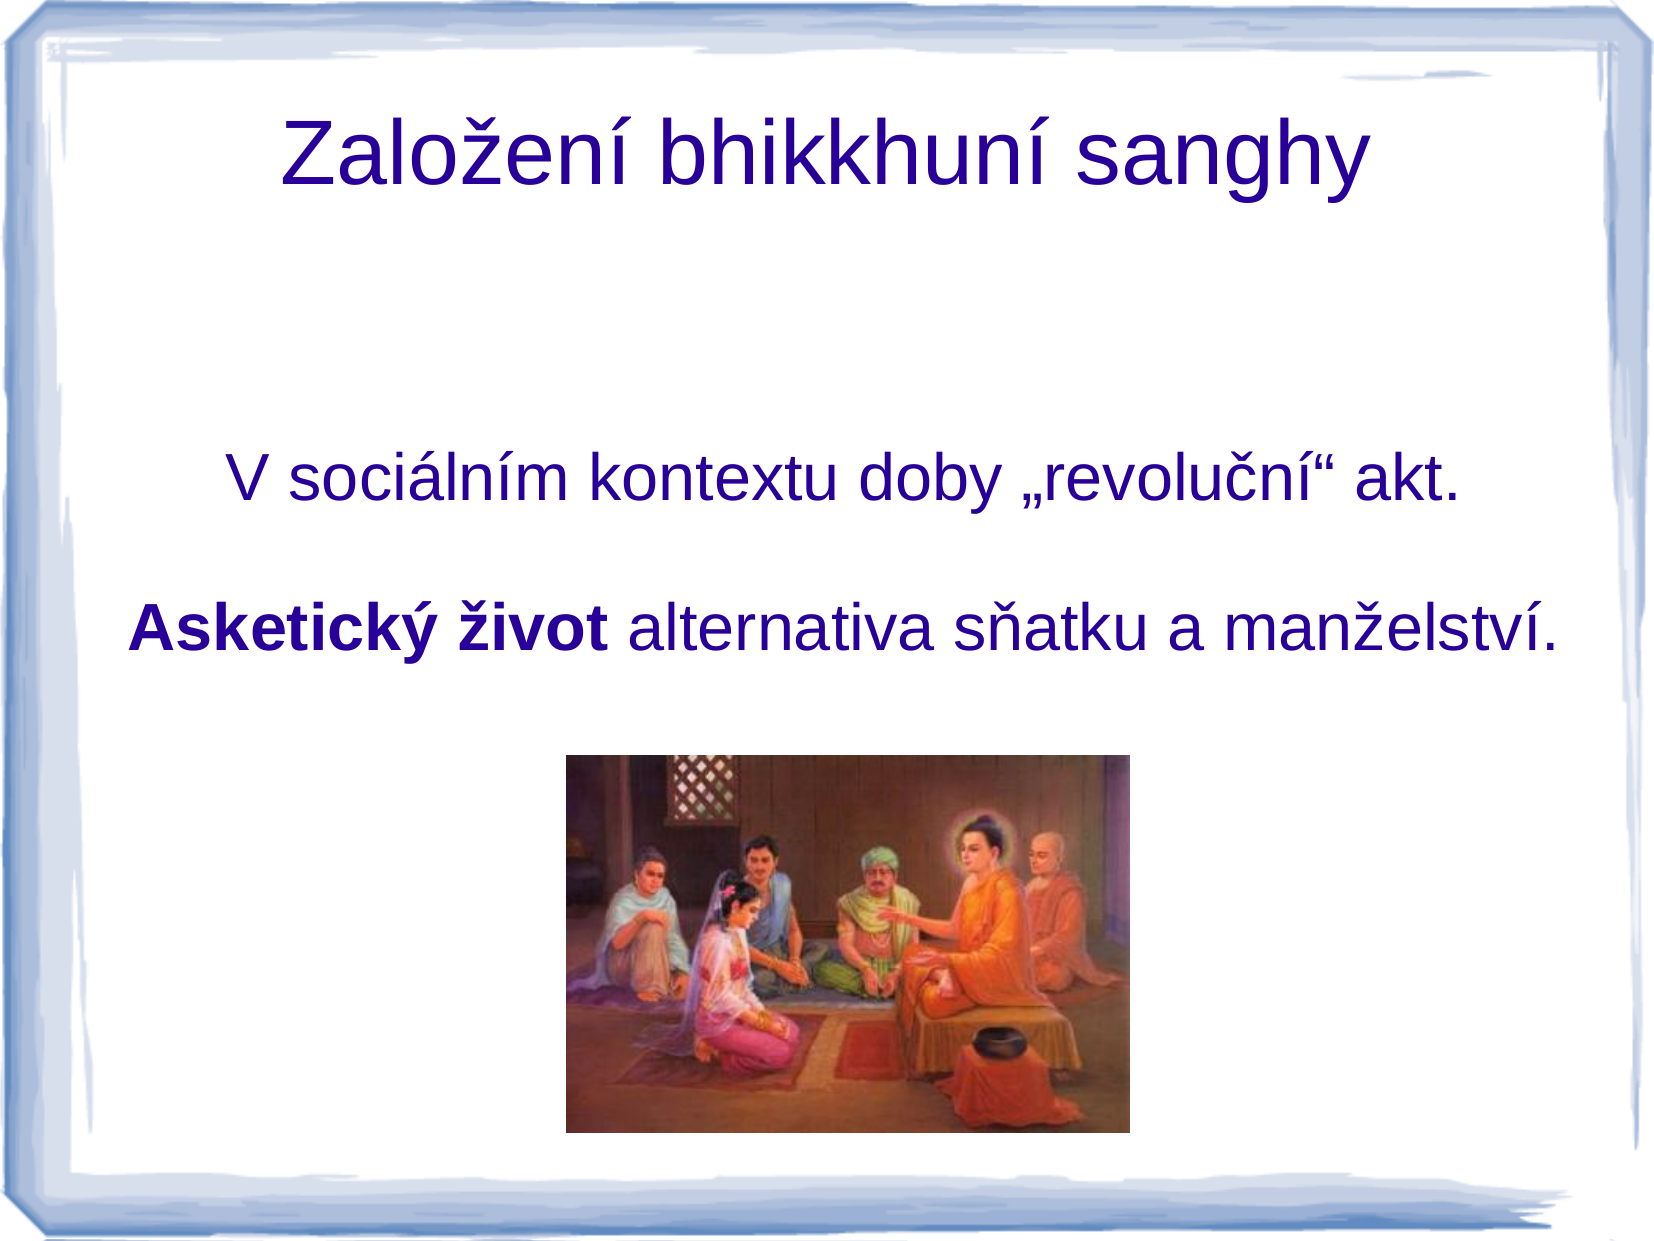

# Založení bhikkhuní sanghy
V sociálním kontextu doby „revoluční“ akt.
Asketický život alternativa sňatku a manželství.